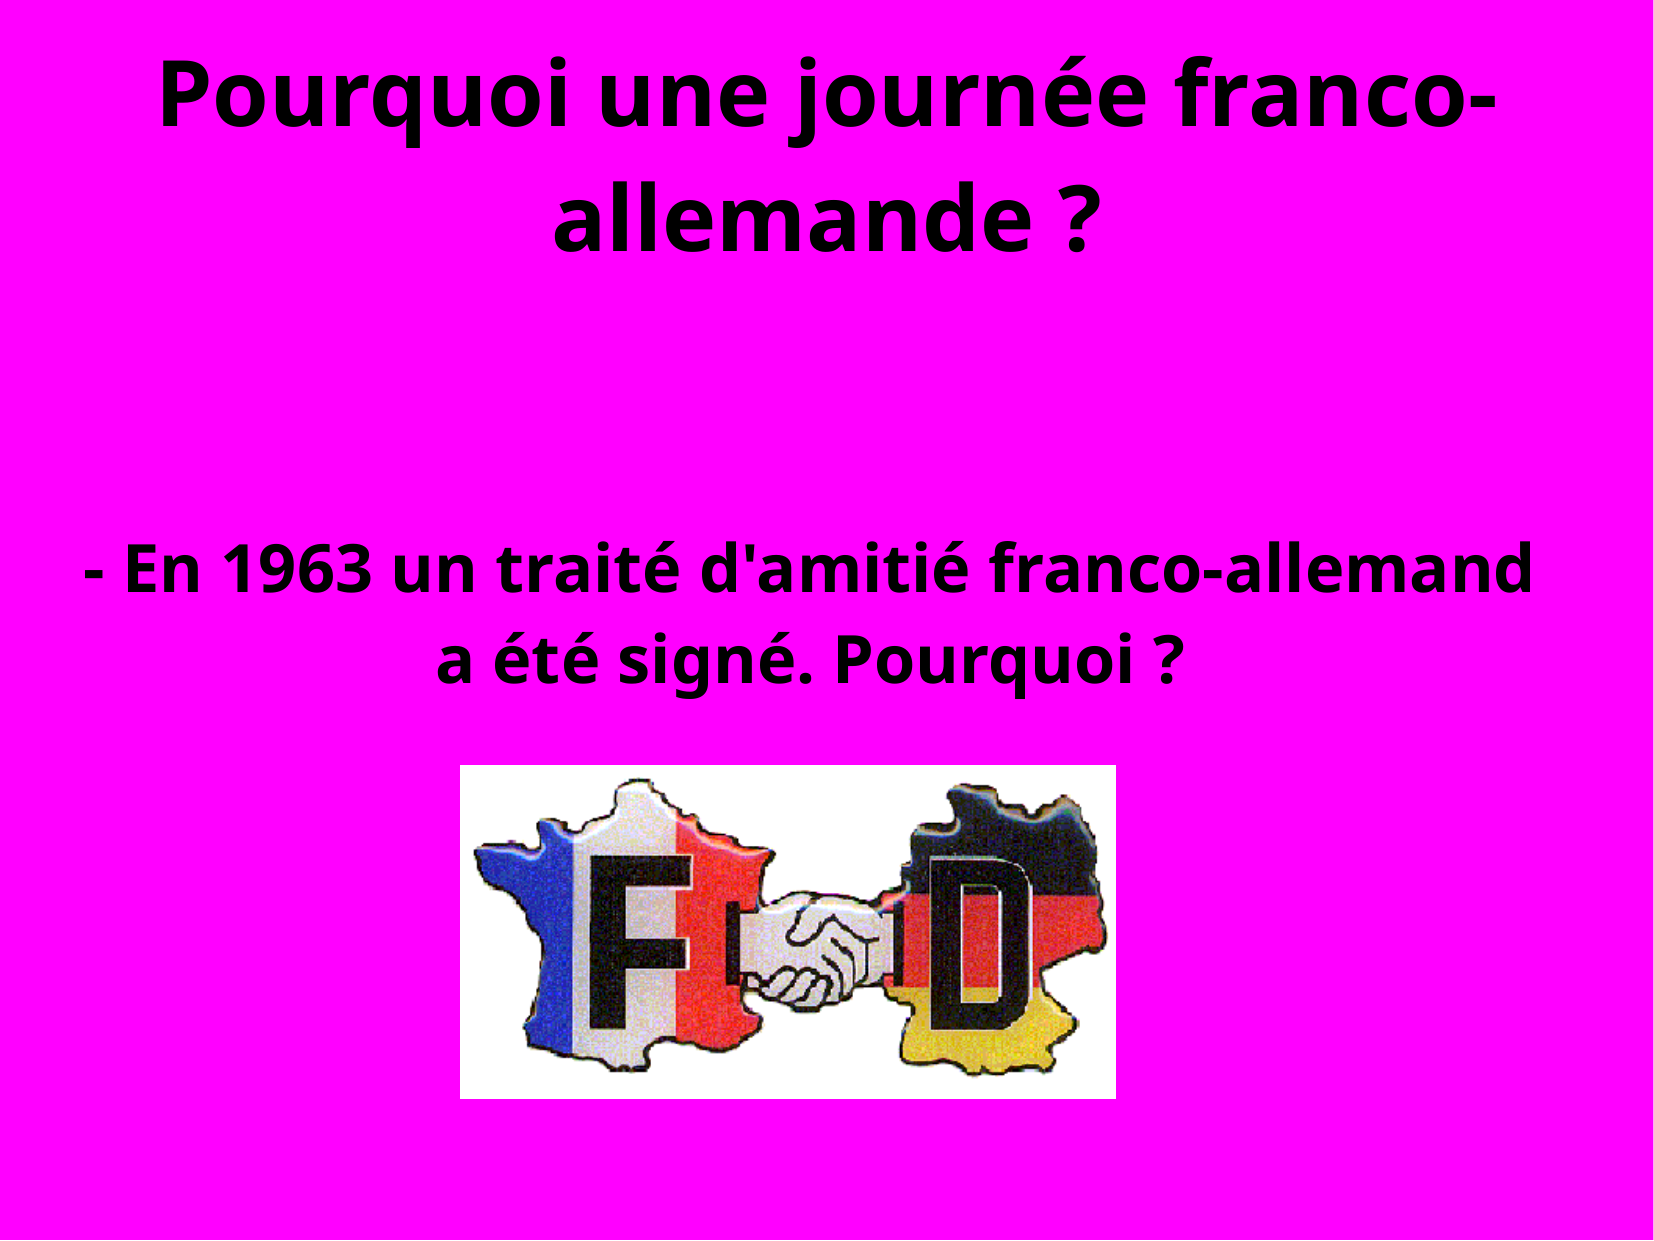

# Pourquoi une journée franco-allemande ?
- En 1963 un traité d'amitié franco-allemand a été signé. Pourquoi ?